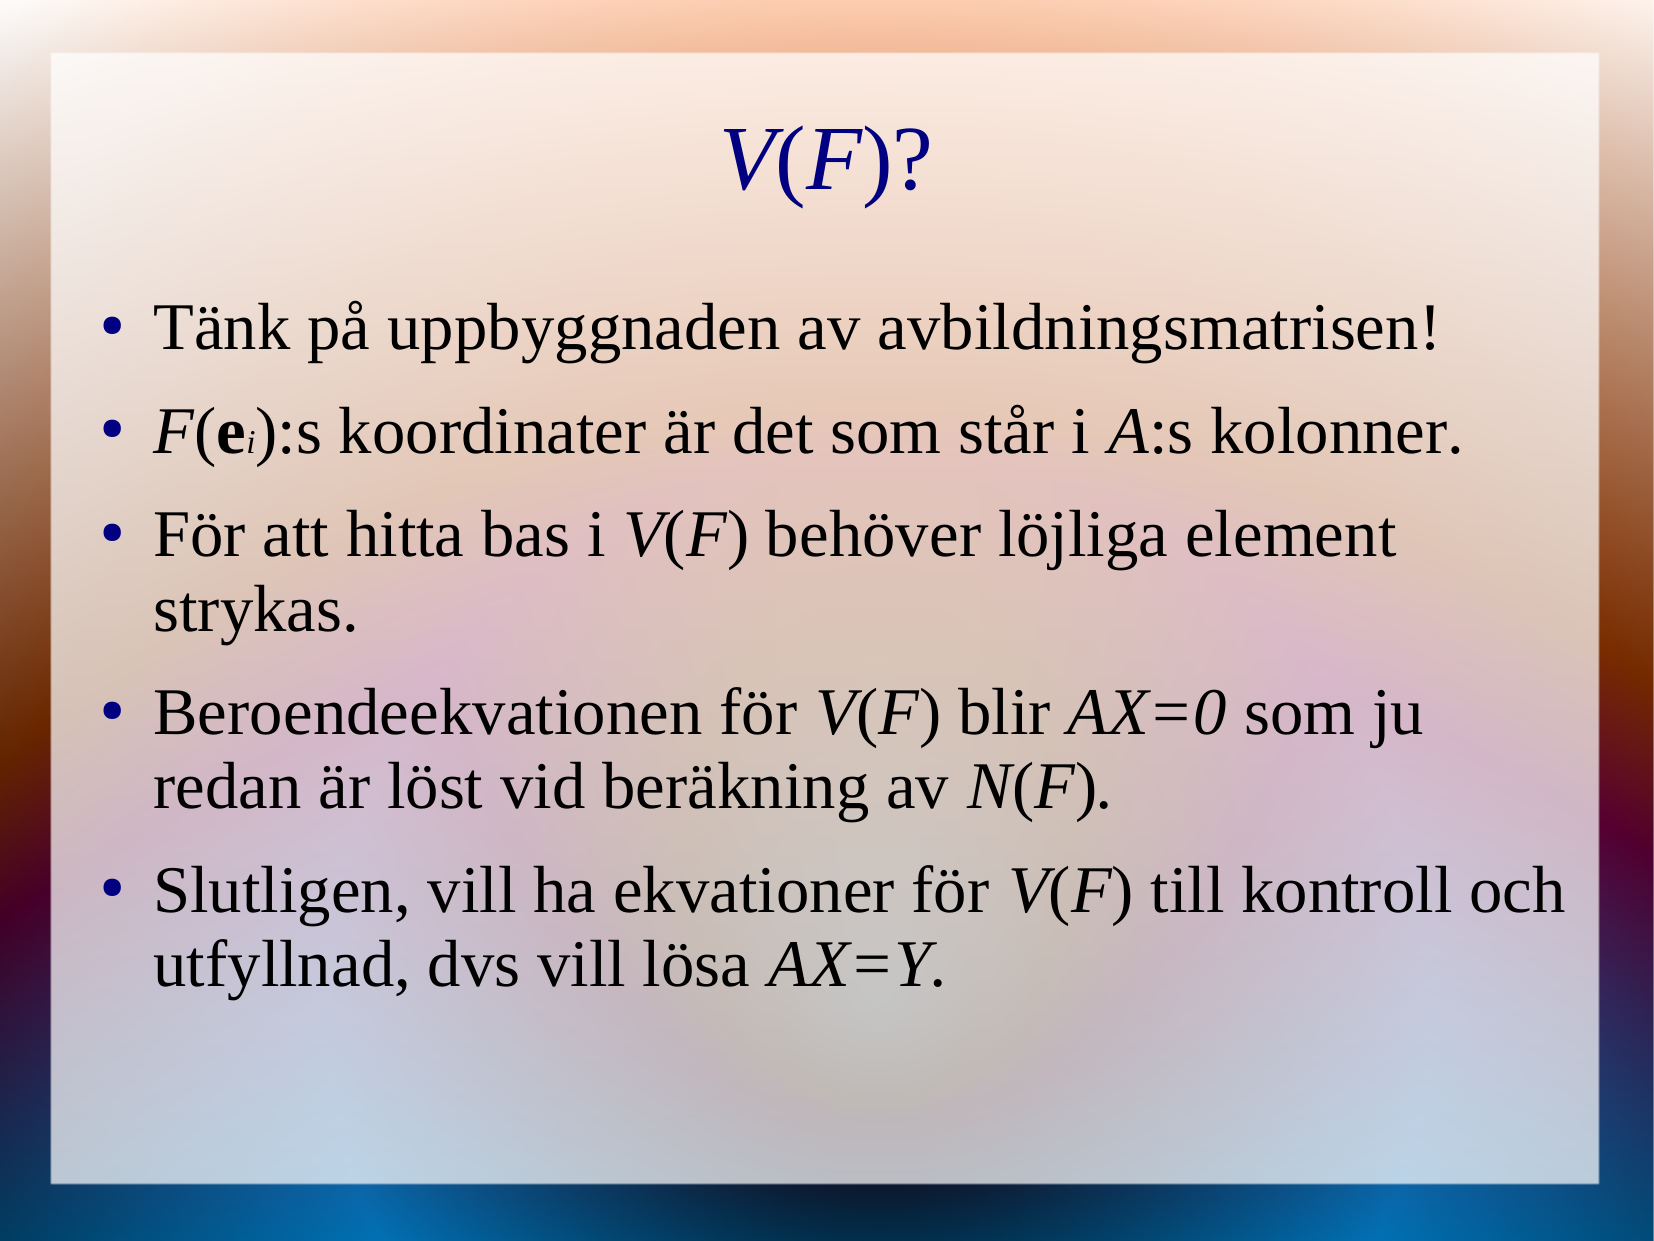

# V(F)?
Tänk på uppbyggnaden av avbildningsmatrisen!
F(ei):s koordinater är det som står i A:s kolonner.
För att hitta bas i V(F) behöver löjliga element strykas.
Beroendeekvationen för V(F) blir AX=0 som ju redan är löst vid beräkning av N(F).
Slutligen, vill ha ekvationer för V(F) till kontroll och utfyllnad, dvs vill lösa AX=Y.